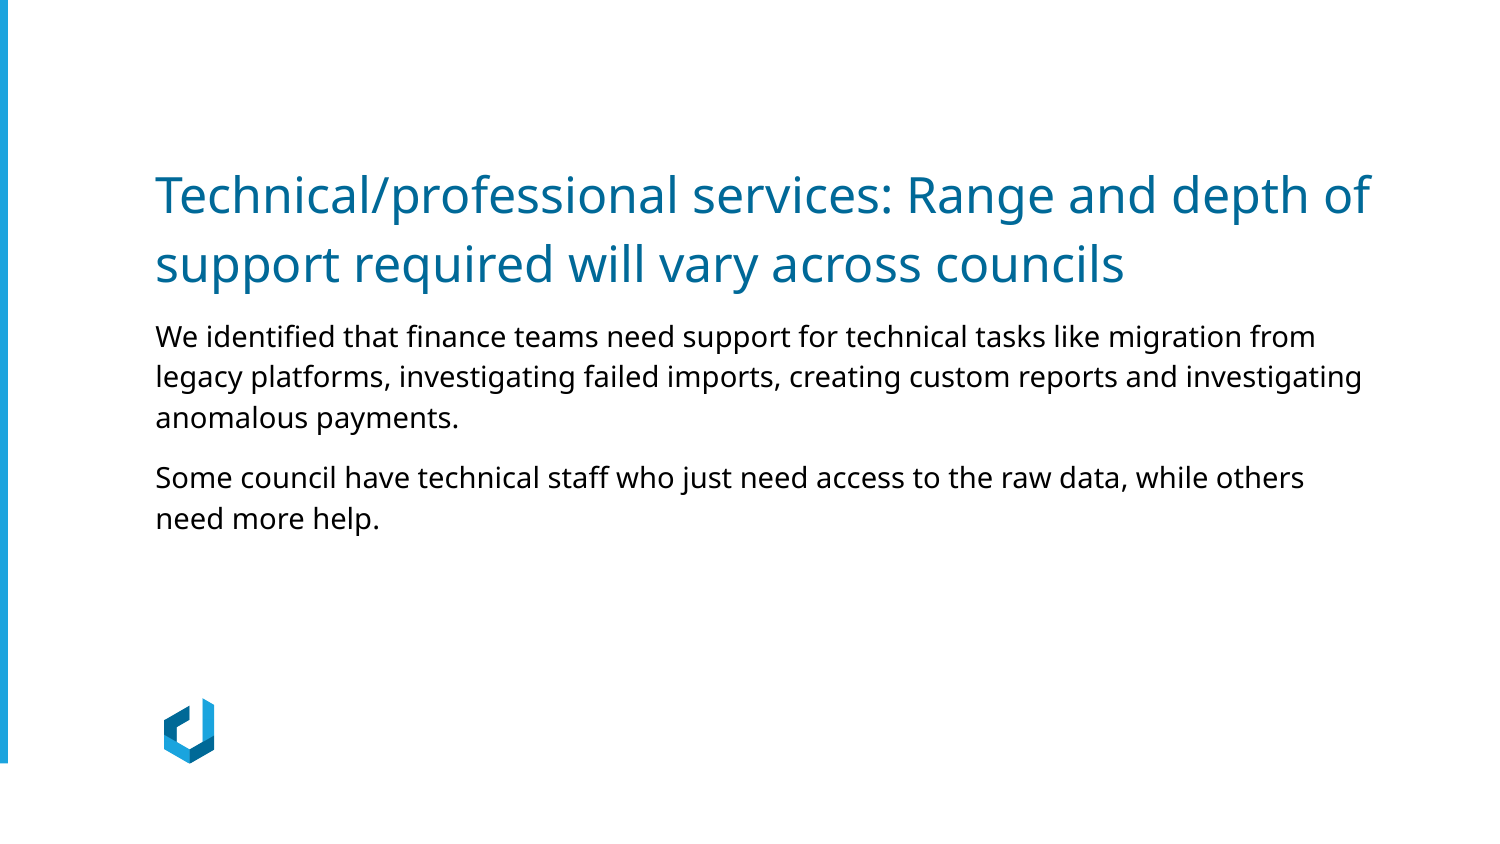

# Technical/professional services: Range and depth of support required will vary across councils
We identified that finance teams need support for technical tasks like migration from legacy platforms, investigating failed imports, creating custom reports and investigating anomalous payments.
Some council have technical staff who just need access to the raw data, while others need more help.